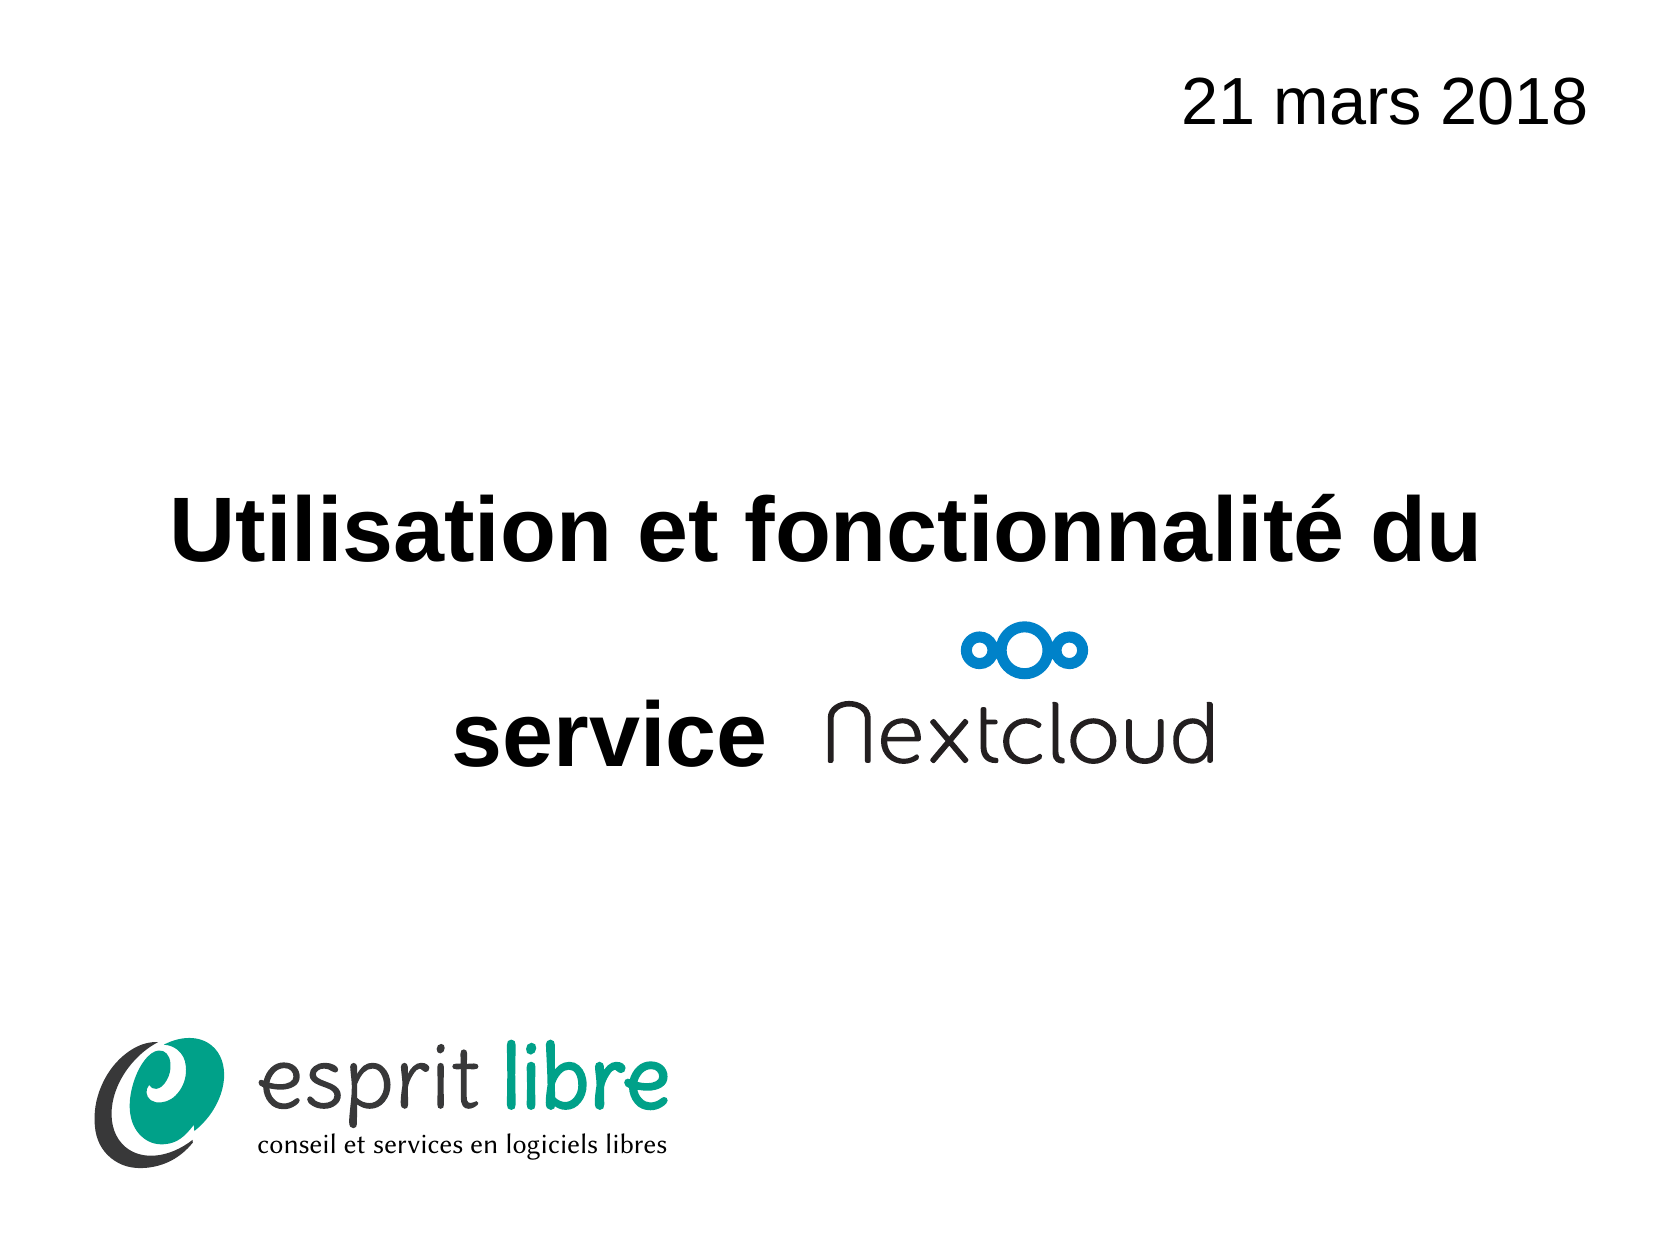

# 21 mars 2018
Utilisation et fonctionnalité du
 service